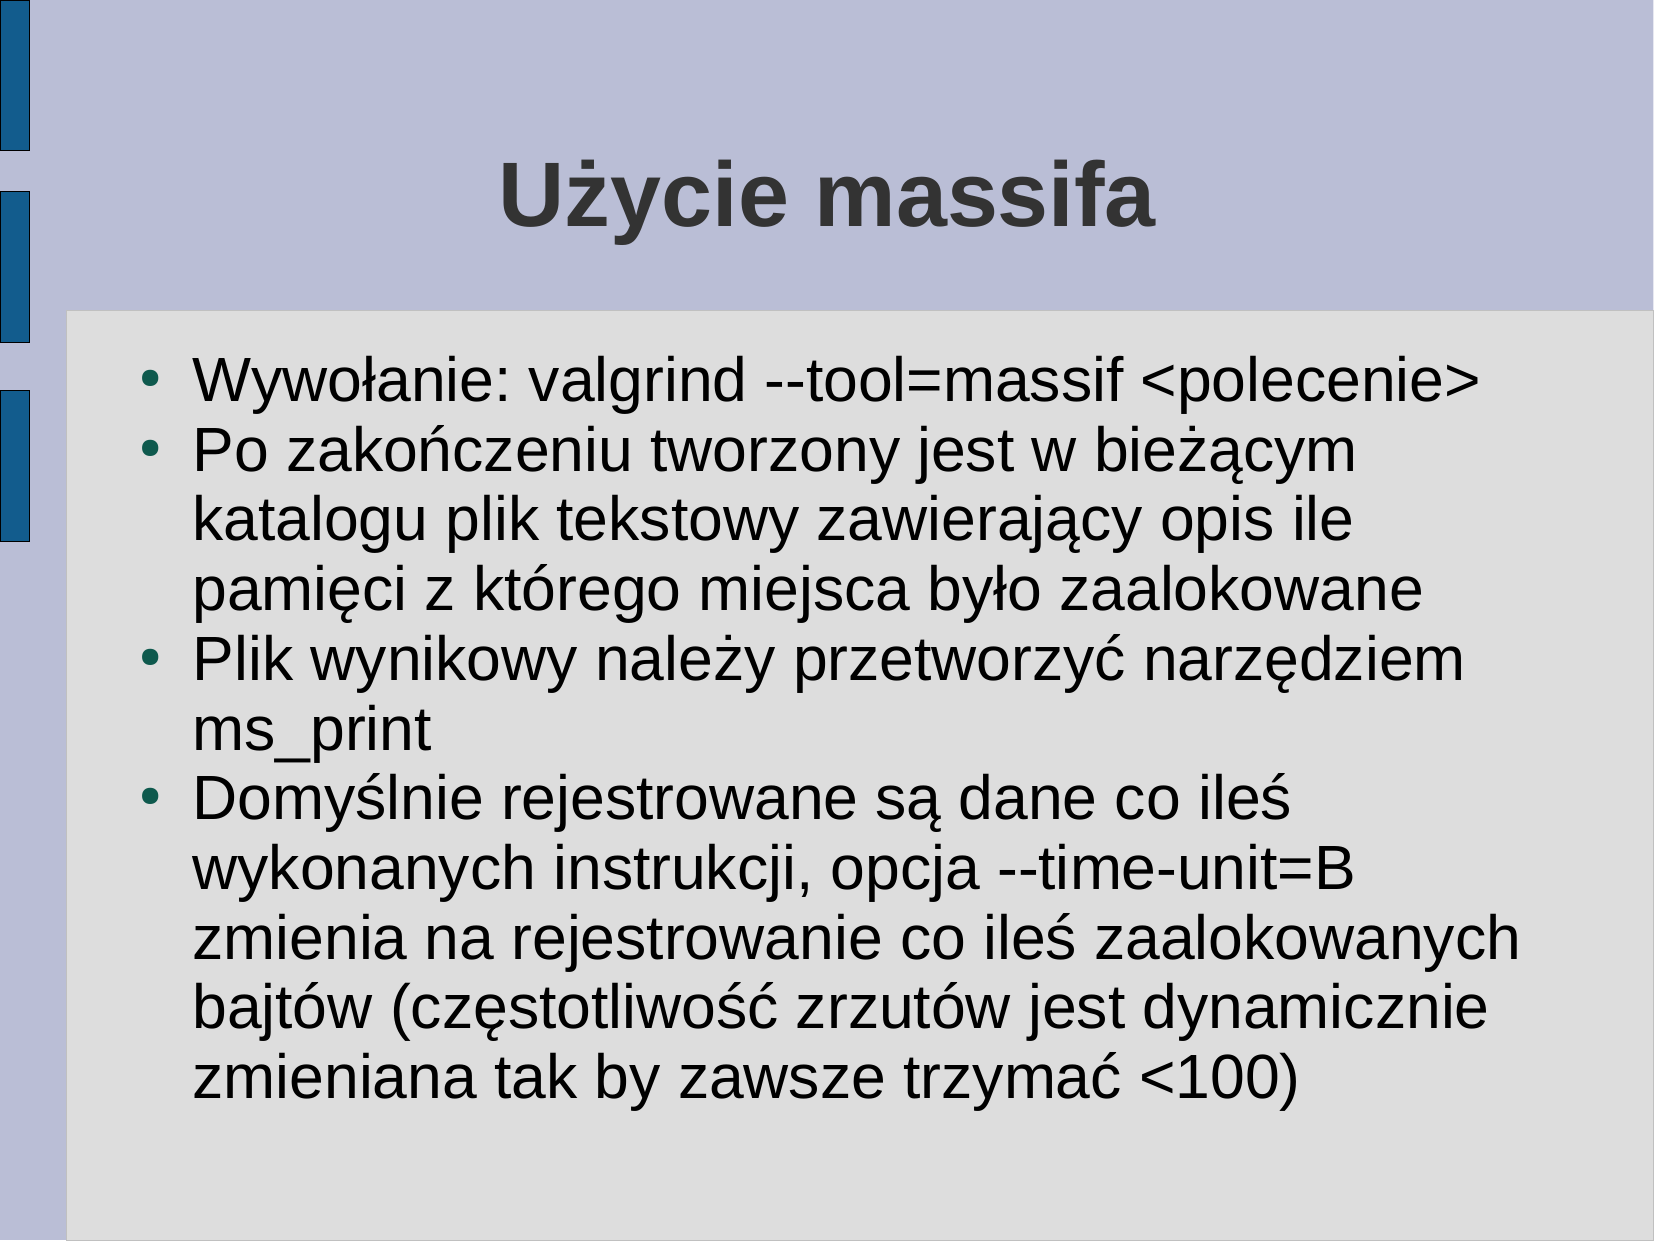

# Użycie massifa
Wywołanie: valgrind --tool=massif <polecenie>
Po zakończeniu tworzony jest w bieżącym katalogu plik tekstowy zawierający opis ile pamięci z którego miejsca było zaalokowane
Plik wynikowy należy przetworzyć narzędziem ms_print
Domyślnie rejestrowane są dane co ileś wykonanych instrukcji, opcja ‑‑time‑unit=B zmienia na rejestrowanie co ileś zaalokowanych bajtów (częstotliwość zrzutów jest dynamicznie zmieniana tak by zawsze trzymać <100)